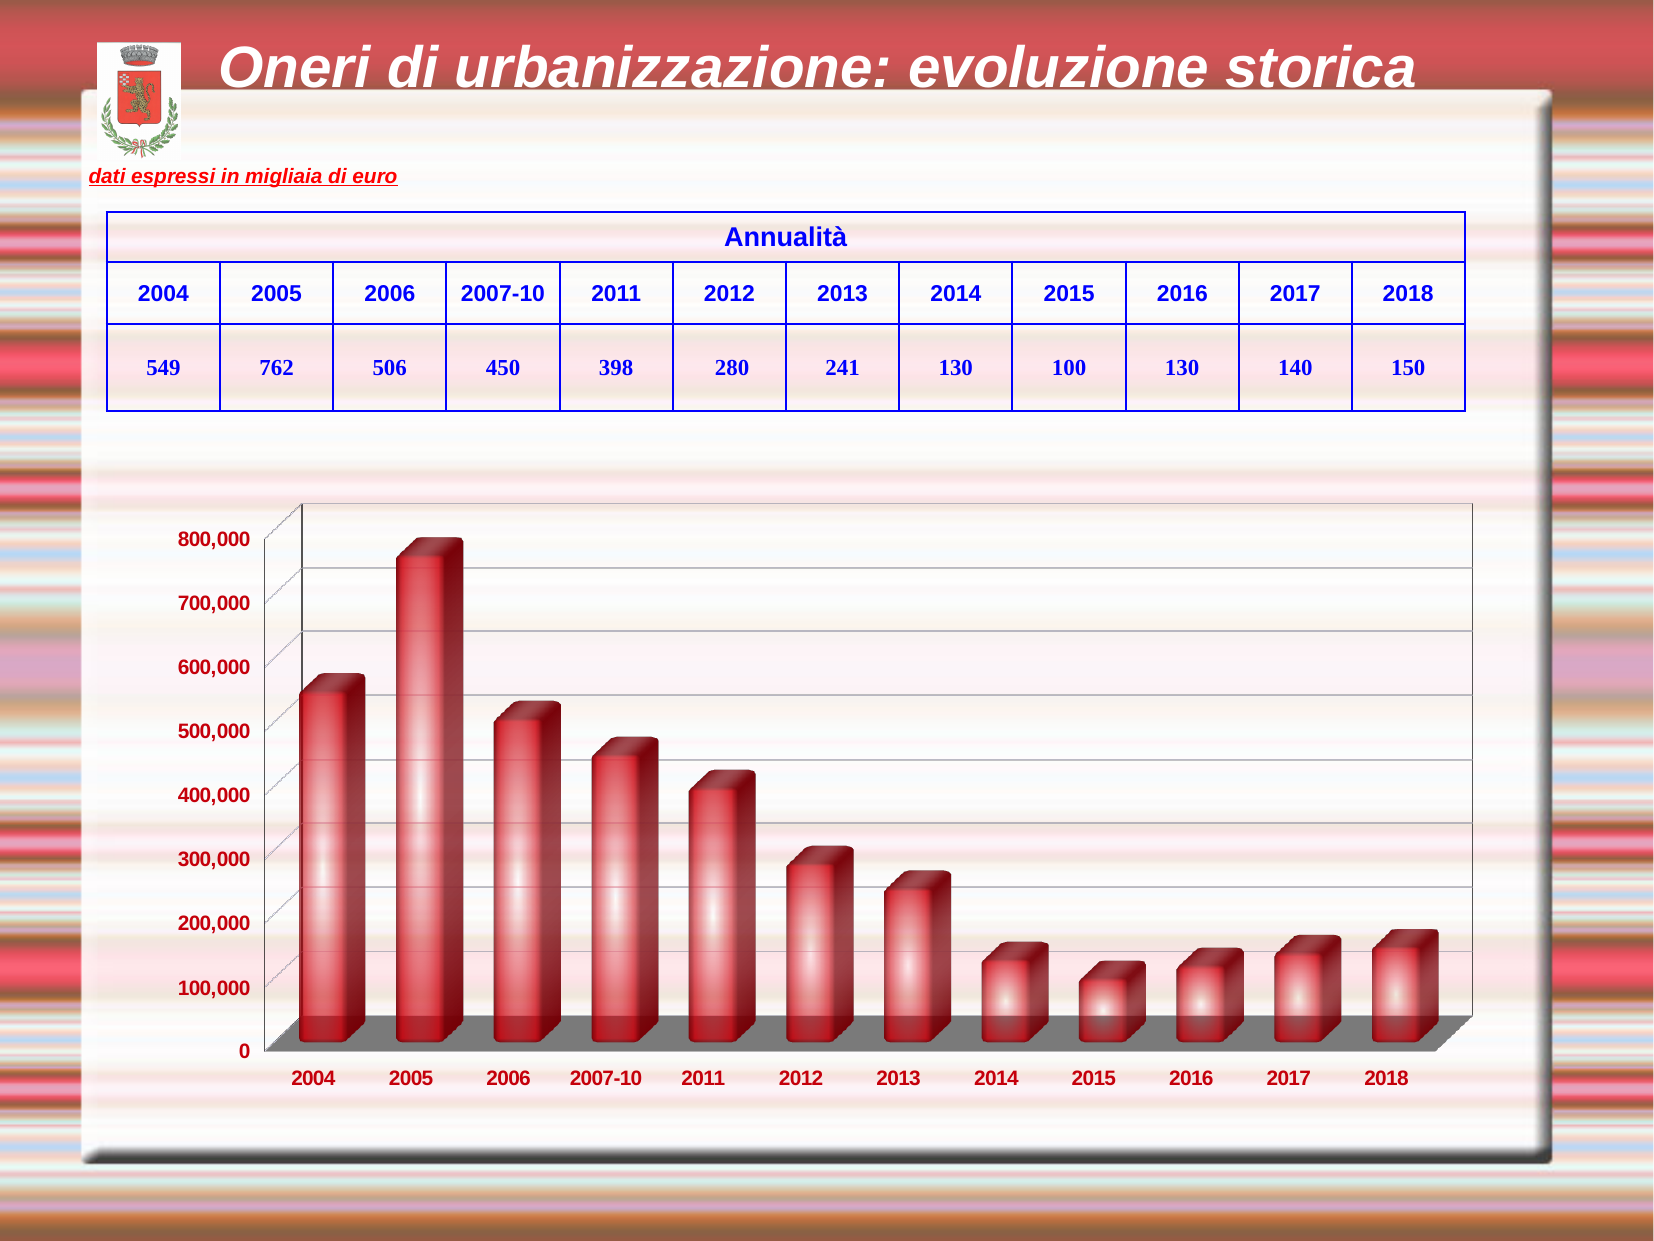

# Oneri di urbanizzazione: evoluzione storica dati espressi in migliaia di euro
| Annualità | | | | | | | | | | | |
| --- | --- | --- | --- | --- | --- | --- | --- | --- | --- | --- | --- |
| 2004 | 2005 | 2006 | 2007-10 | 2011 | 2012 | 2013 | 2014 | 2015 | 2016 | 2017 | 2018 |
| 549 | 762 | 506 | 450 | 398 | 280 | 241 | 130 | 100 | 130 | 140 | 150 |
[unsupported chart]